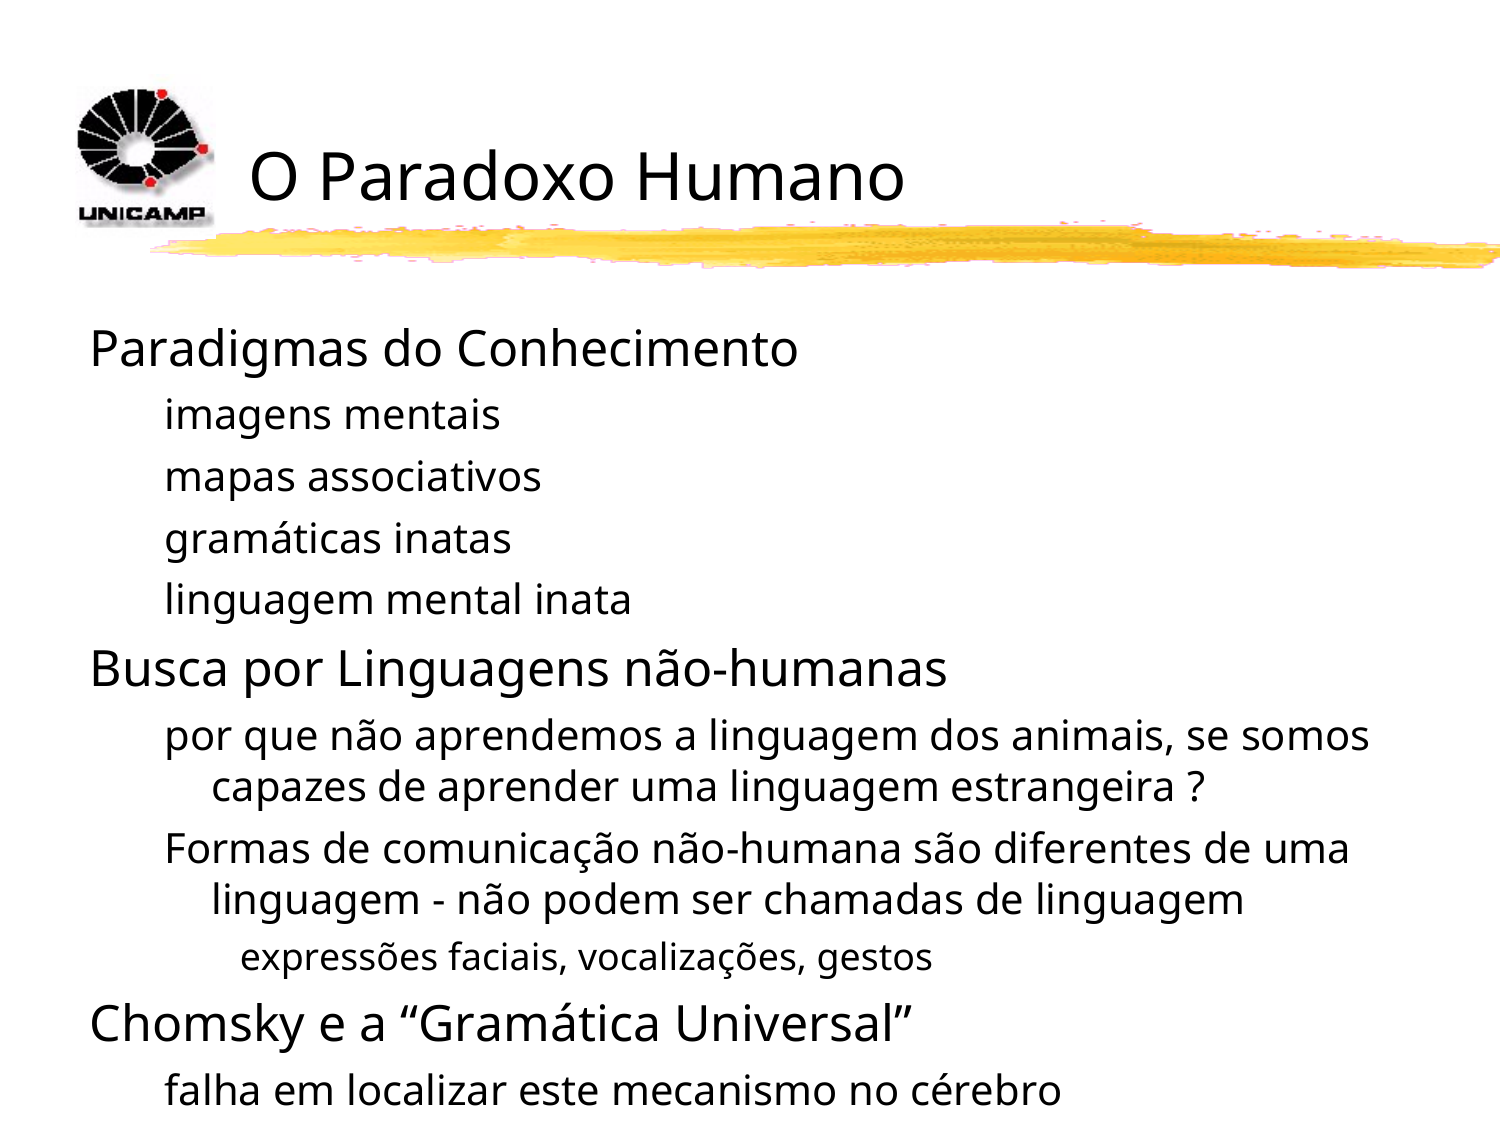

# O Paradoxo Humano
Paradigmas do Conhecimento
imagens mentais
mapas associativos
gramáticas inatas
linguagem mental inata
Busca por Linguagens não-humanas
por que não aprendemos a linguagem dos animais, se somos capazes de aprender uma linguagem estrangeira ?
Formas de comunicação não-humana são diferentes de uma linguagem - não podem ser chamadas de linguagem
expressões faciais, vocalizações, gestos
Chomsky e a “Gramática Universal”
falha em localizar este mecanismo no cérebro